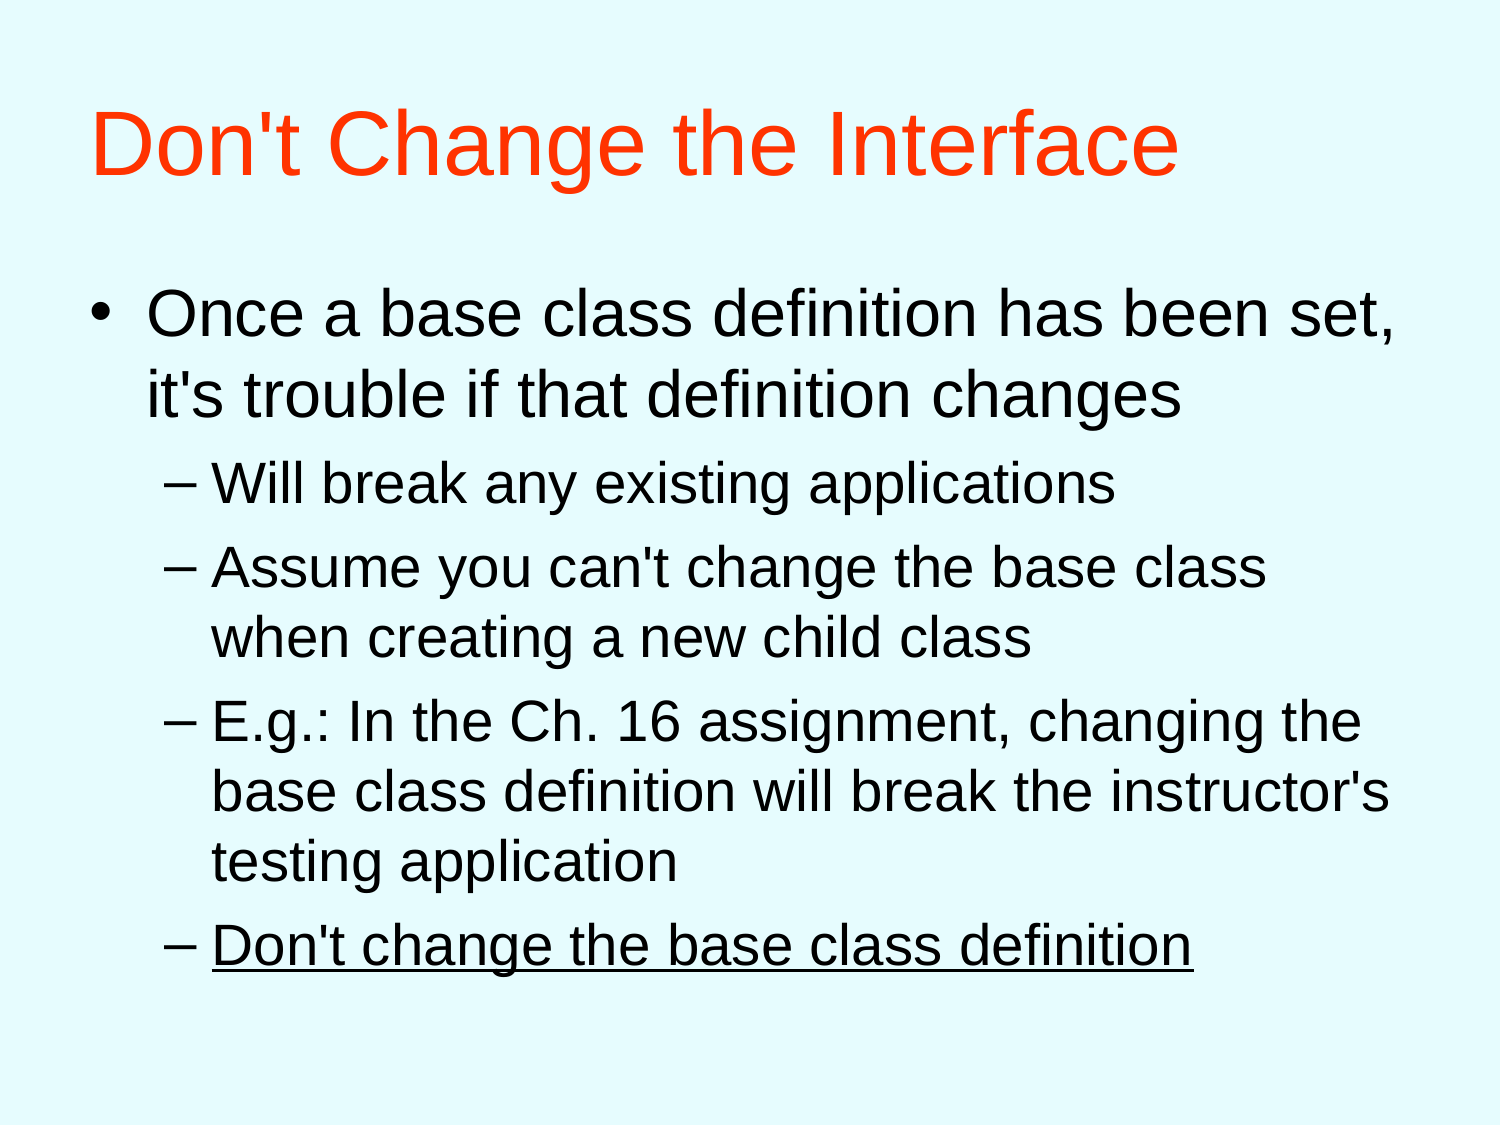

# Don't Change the Interface
Once a base class definition has been set, it's trouble if that definition changes
Will break any existing applications
Assume you can't change the base class when creating a new child class
E.g.: In the Ch. 16 assignment, changing the base class definition will break the instructor's testing application
Don't change the base class definition